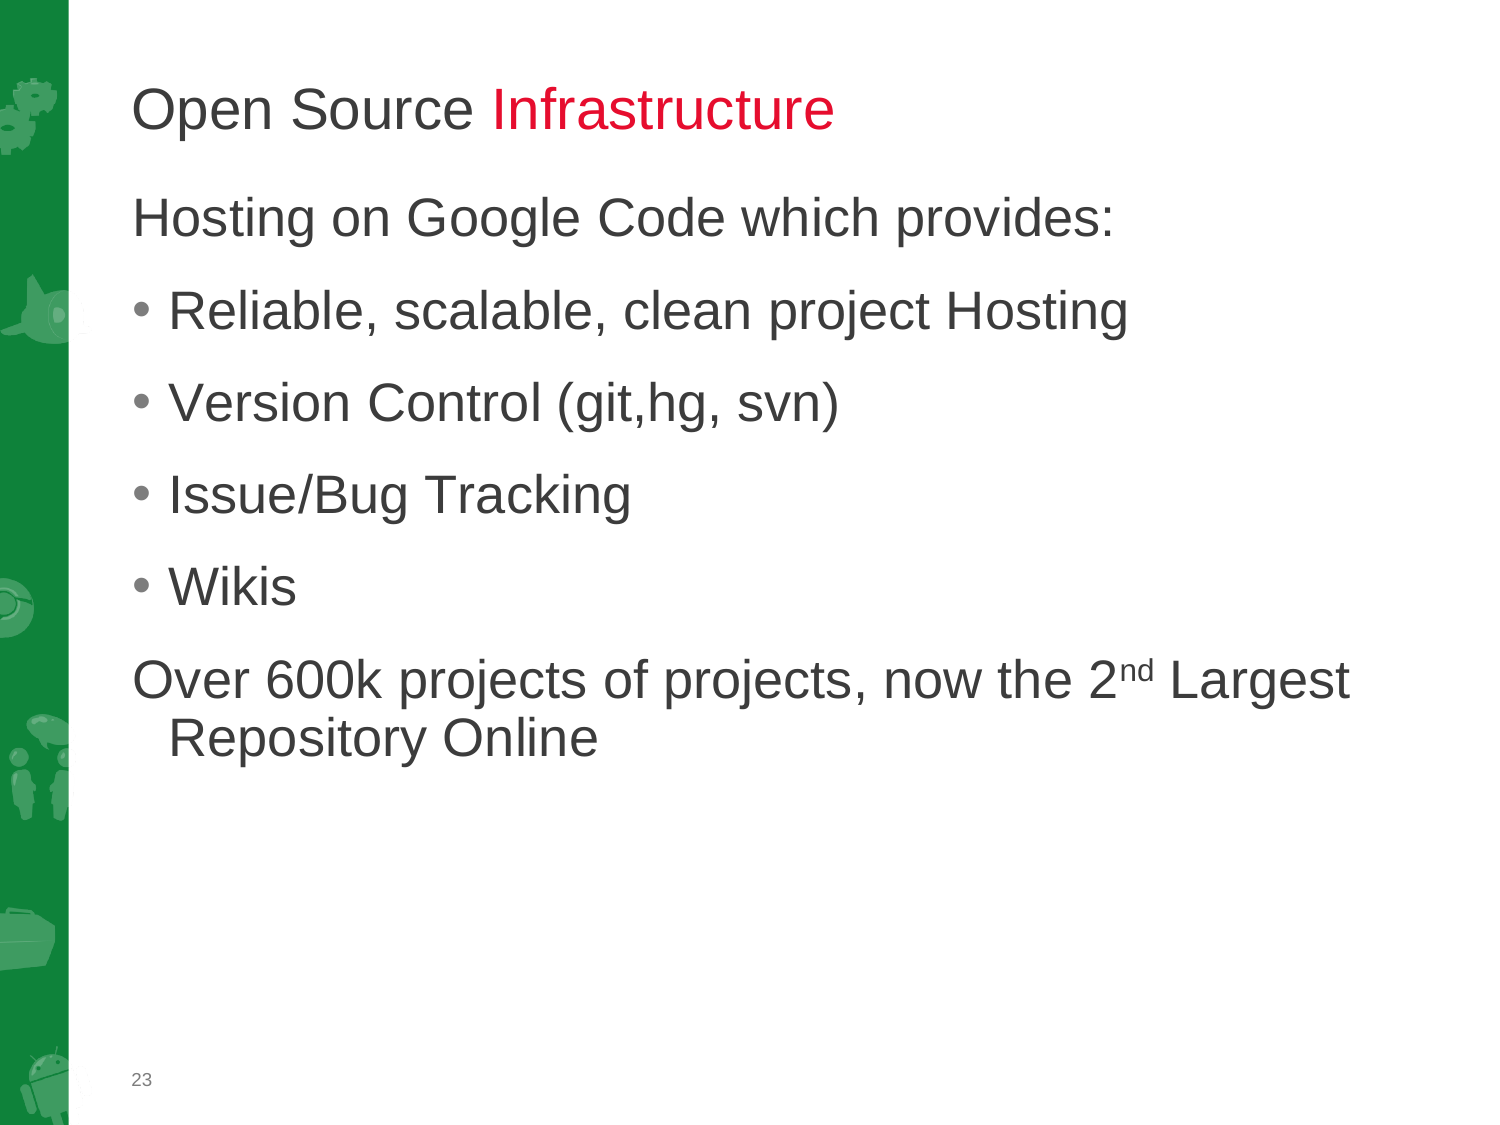

Open Source Infrastructure
Hosting on Google Code which provides:
Reliable, scalable, clean project Hosting
Version Control (git,hg, svn)
Issue/Bug Tracking
Wikis
Over 600k projects of projects, now the 2nd Largest Repository Online